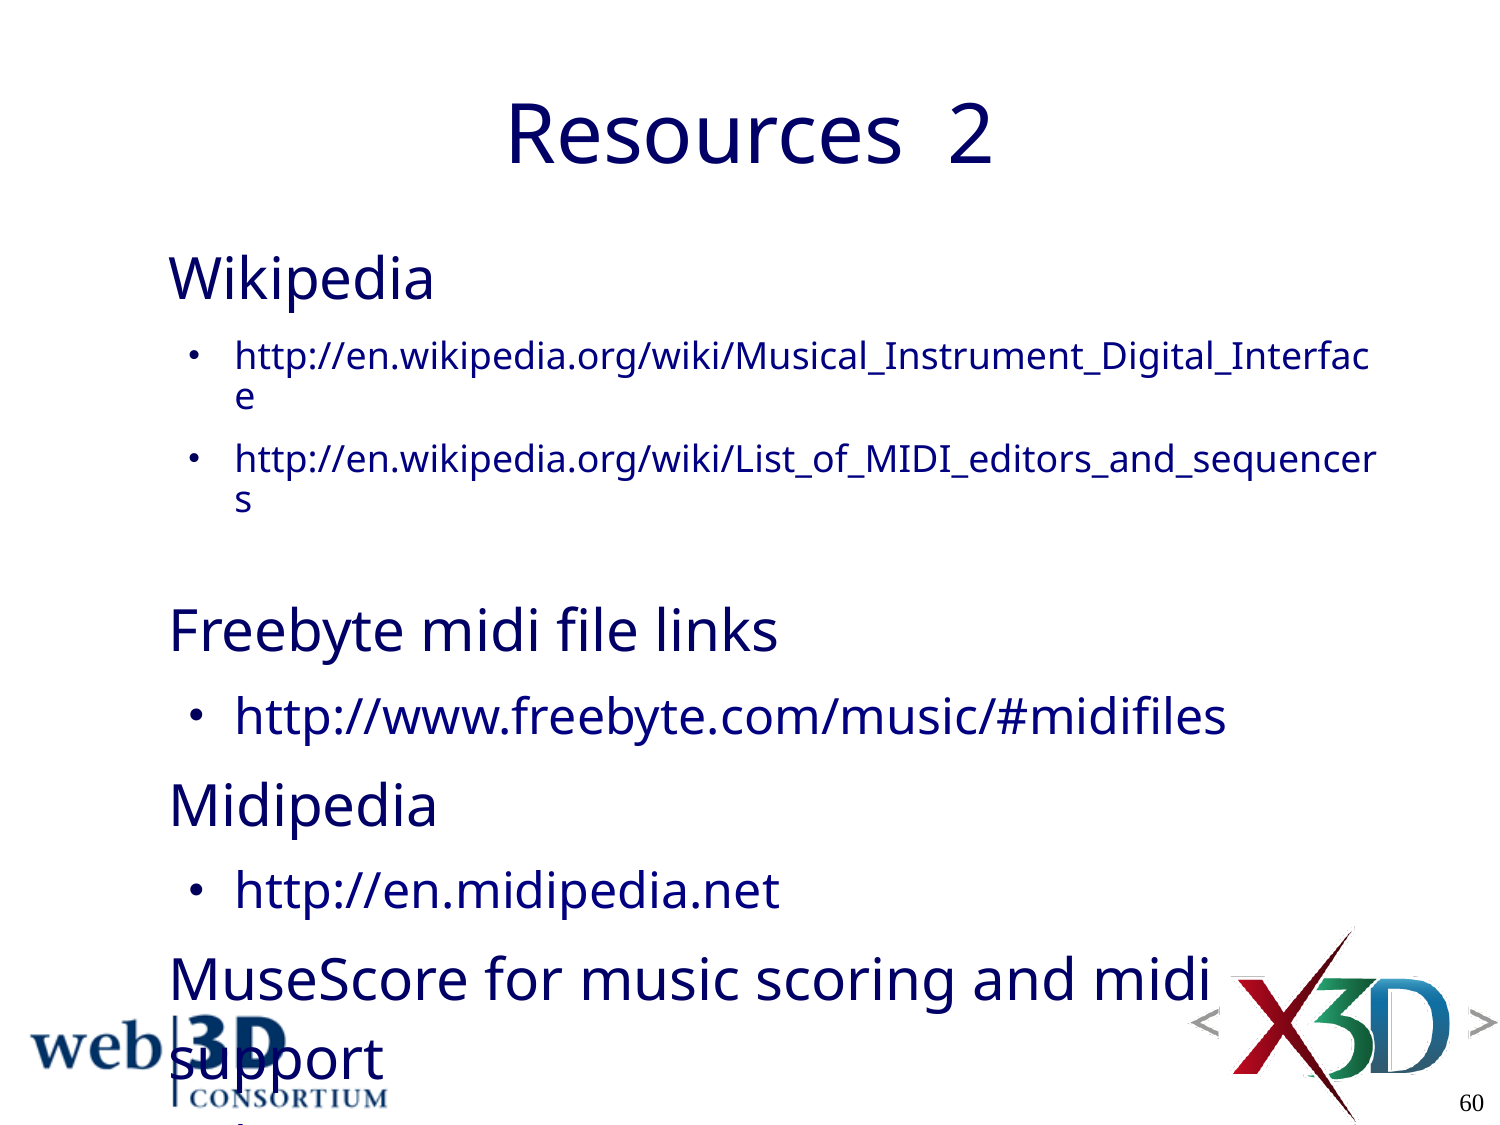

# Resources 2
Wikipedia
http://en.wikipedia.org/wiki/Musical_Instrument_Digital_Interface
http://en.wikipedia.org/wiki/List_of_MIDI_editors_and_sequencers
Freebyte midi file links
http://www.freebyte.com/music/#midifiles
Midipedia
http://en.midipedia.net
MuseScore for music scoring and midi support
http://musescore.org